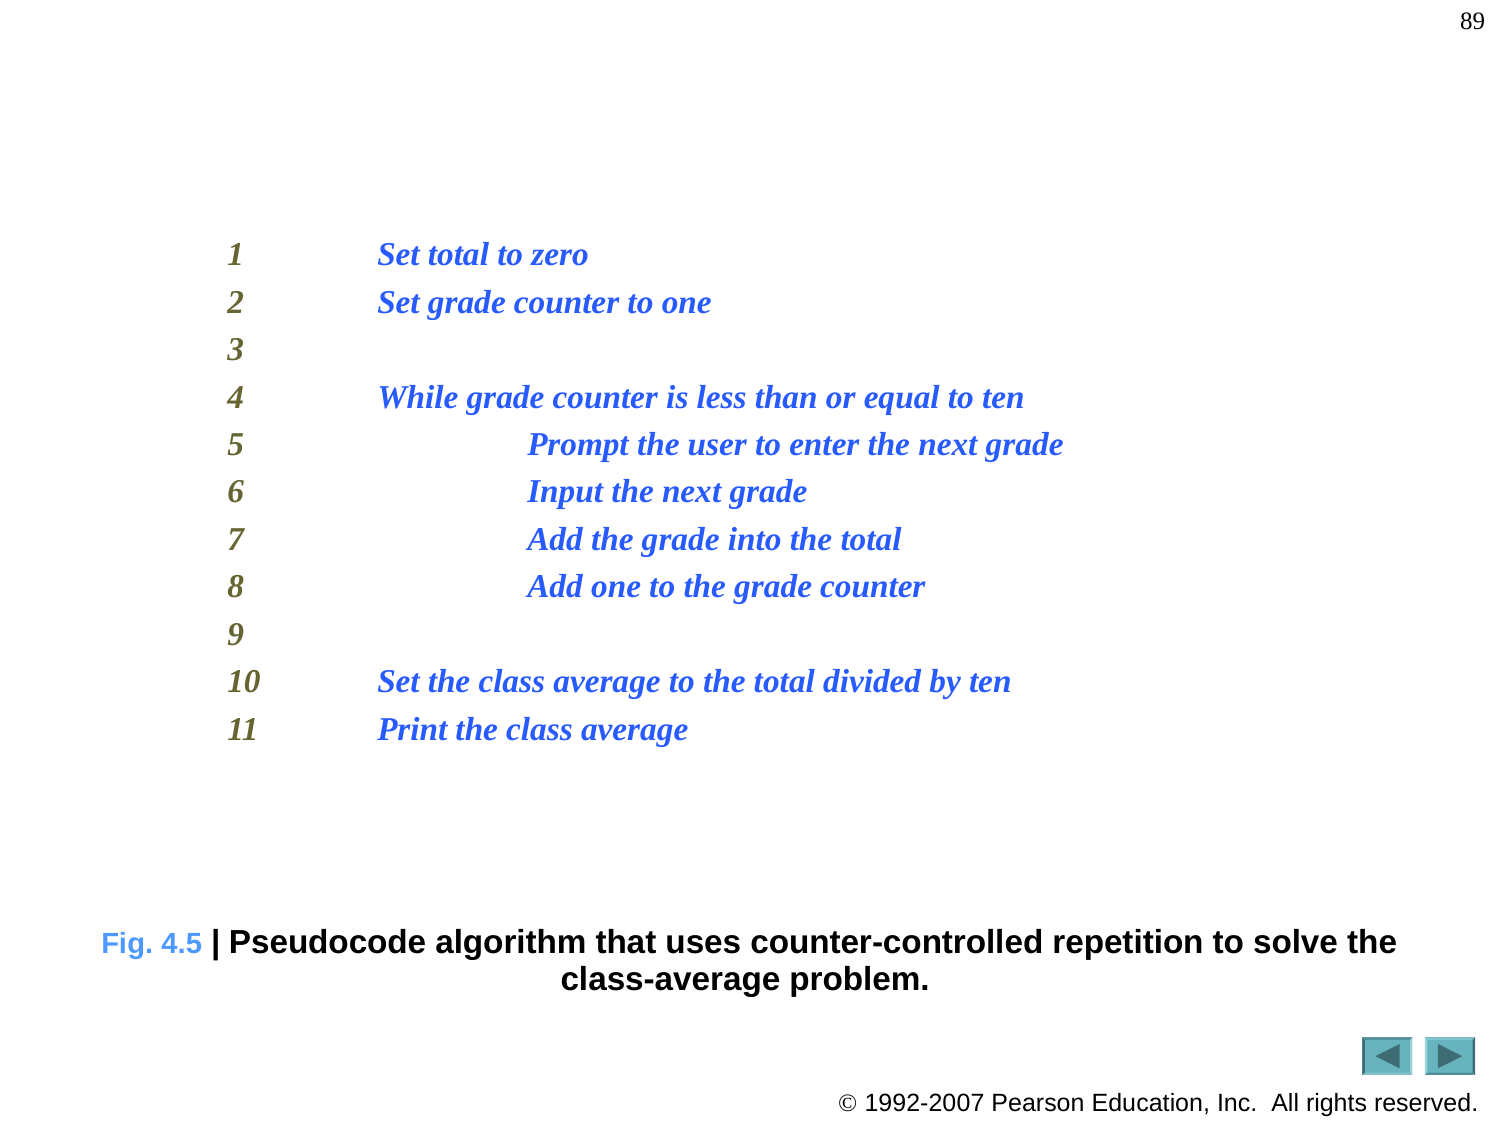

89
	1	Set total to zero
	2	Set grade counter to one
	3
	4	While grade counter is less than or equal to ten
	5		Prompt the user to enter the next grade
	6		Input the next grade
	7		Add the grade into the total
	8		Add one to the grade counter
	9
	10	Set the class average to the total divided by ten
	11	Print the class average
# Fig. 4.5 | Pseudocode algorithm that uses counter-controlled repetition to solve the class-average problem.